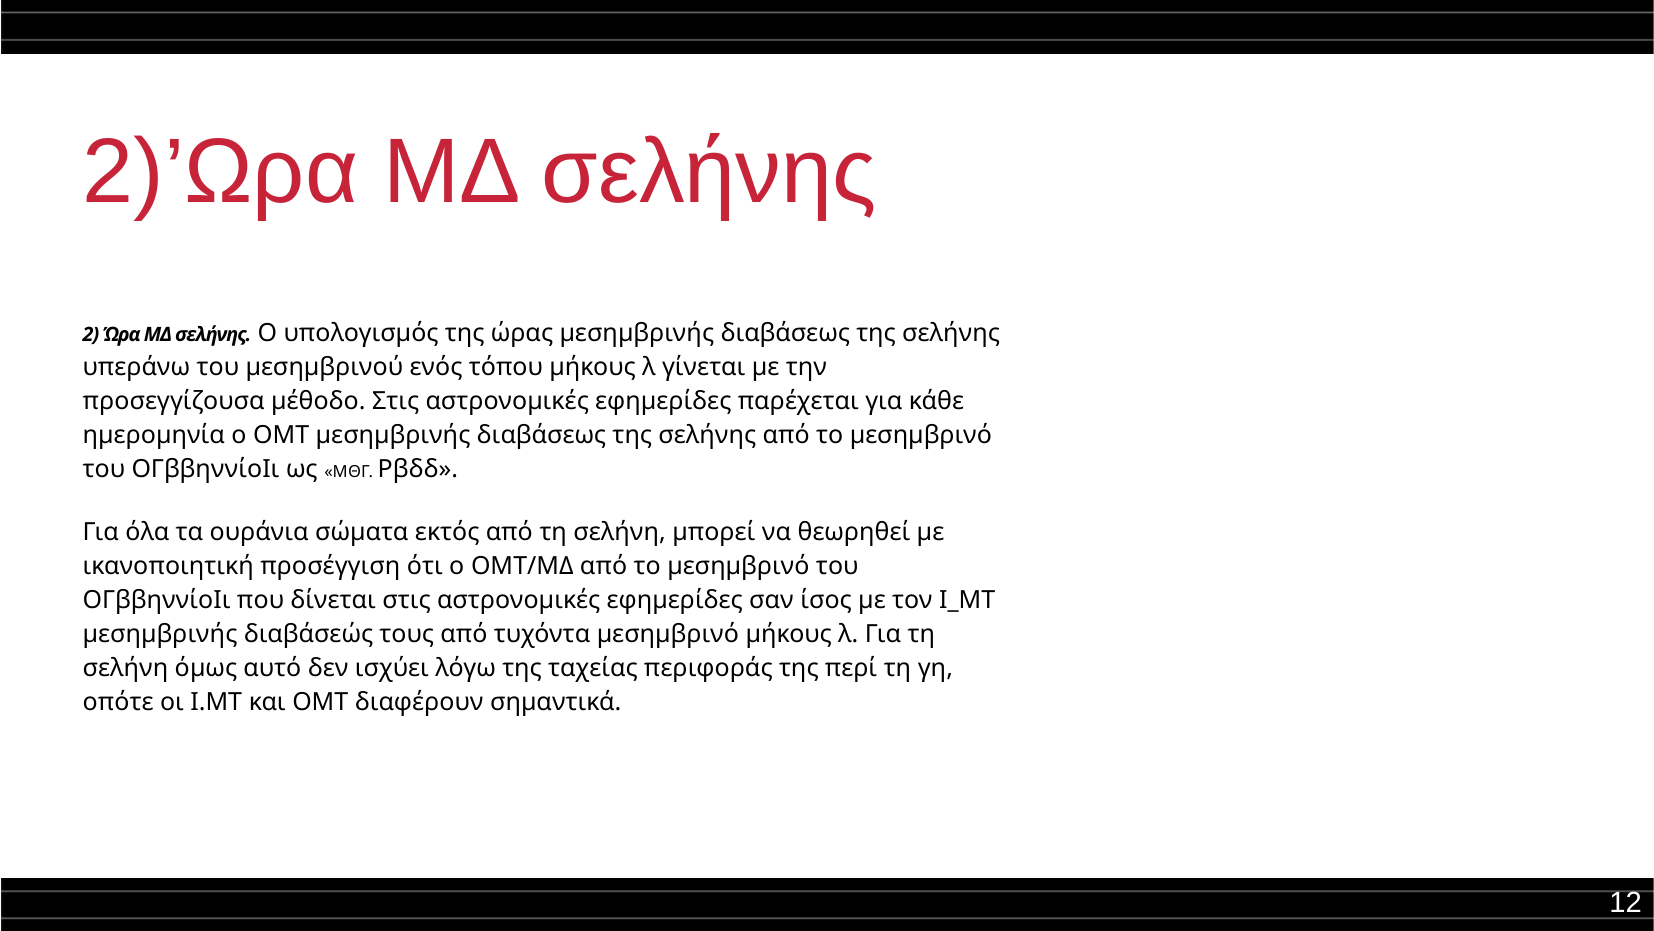

# 2)’Ωρα ΜΔ σελήνης
2) Ώρα ΜΔ σελήνης. Ο υπολογισμός της ώρας μεσημβρινής διαβάσεως της σελήνης υπεράνω του μεσημβρινού ενός τόπου μήκους λ γίνεται με την προσεγγίζουσα μέθοδο. Στις αστρονομικές εφημερίδες παρέχεται για κάθε ημερομηνία ο ΟΜΤ μεσημβρινής διαβάσεως της σελήνης από το μεσημβρινό του ΟΓββηννίοΙι ως «Μθγ. Ρβδδ».
Για όλα τα ουράνια σώματα εκτός από τη σελήνη, μπορεί να θεωρηθεί με ικανοποιητική προσέγγιση ότι ο ΟΜΤ/ΜΔ από το μεσημβρινό του ΟΓββηννίοΙι που δίνεται στις αστρονομικές εφημερίδες σαν ίσος με τον Ι_ΜΤ μεσημβρινής διαβάσεώς τους από τυχόντα μεσημβρινό μήκους λ. Για τη σελήνη όμως αυτό δεν ισχύει λόγω της ταχείας περιφοράς της περί τη γη, οπότε οι Ι.ΜΤ και ΟΜΤ διαφέρουν σημαντικά.